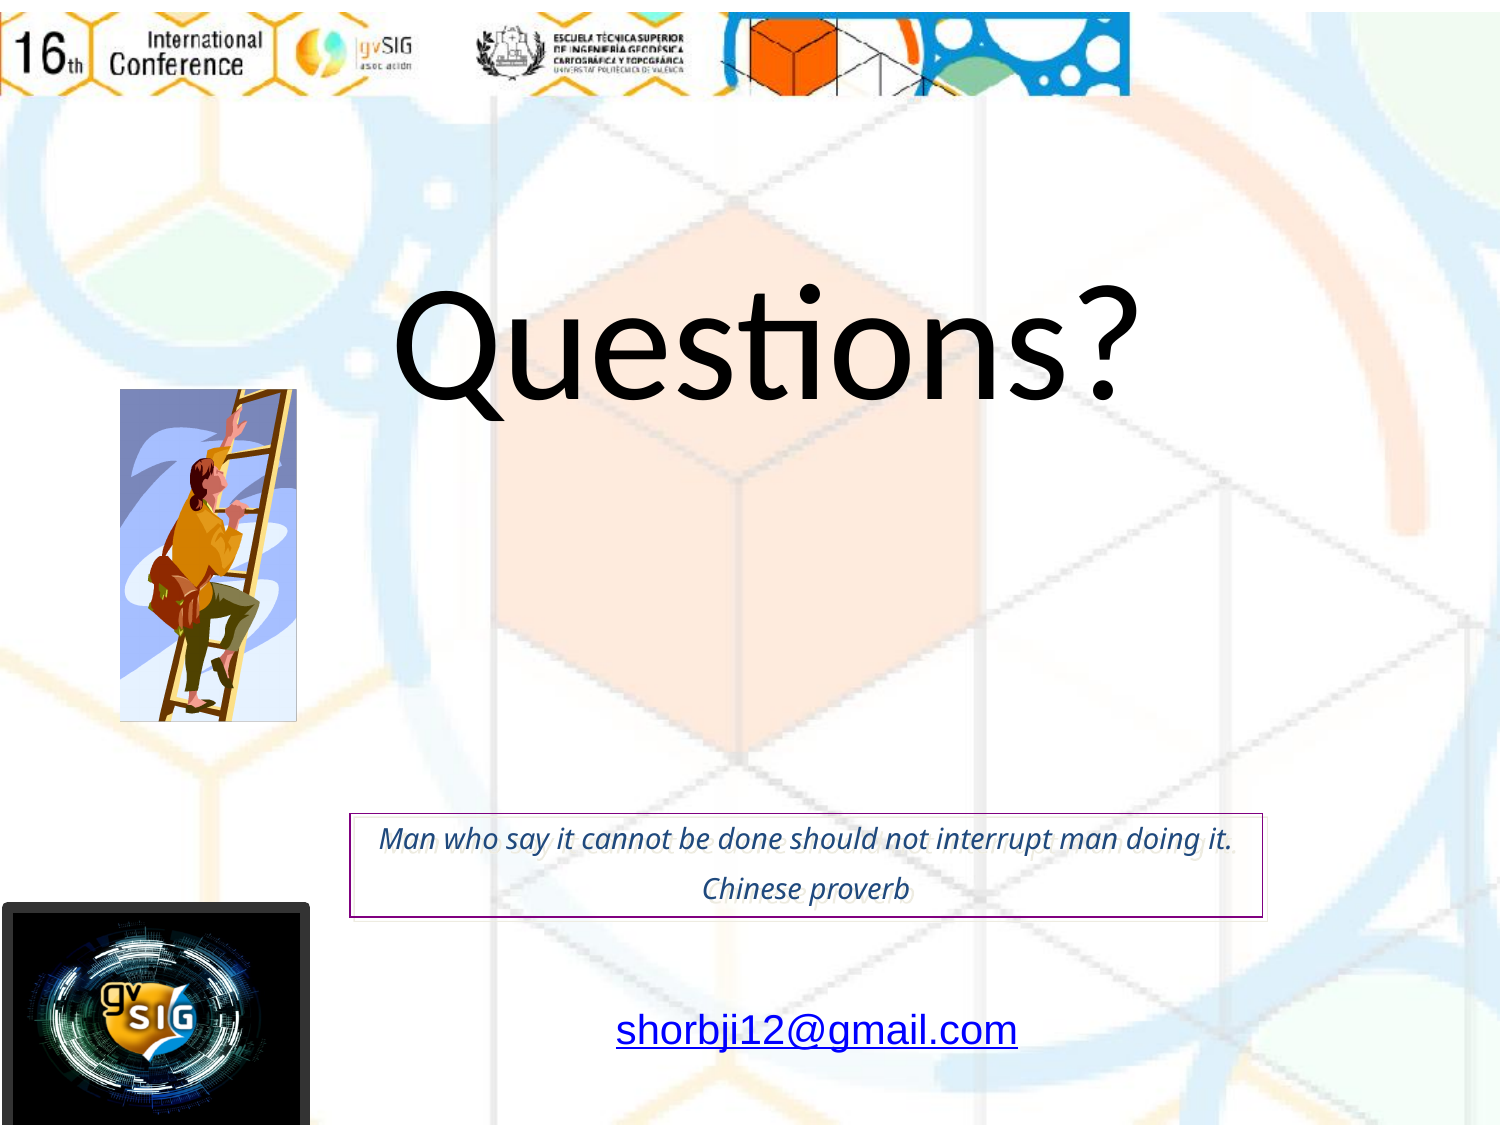

Questions?
Man who say it cannot be done should not interrupt man doing it.
Chinese proverb
shorbji12@gmail.com